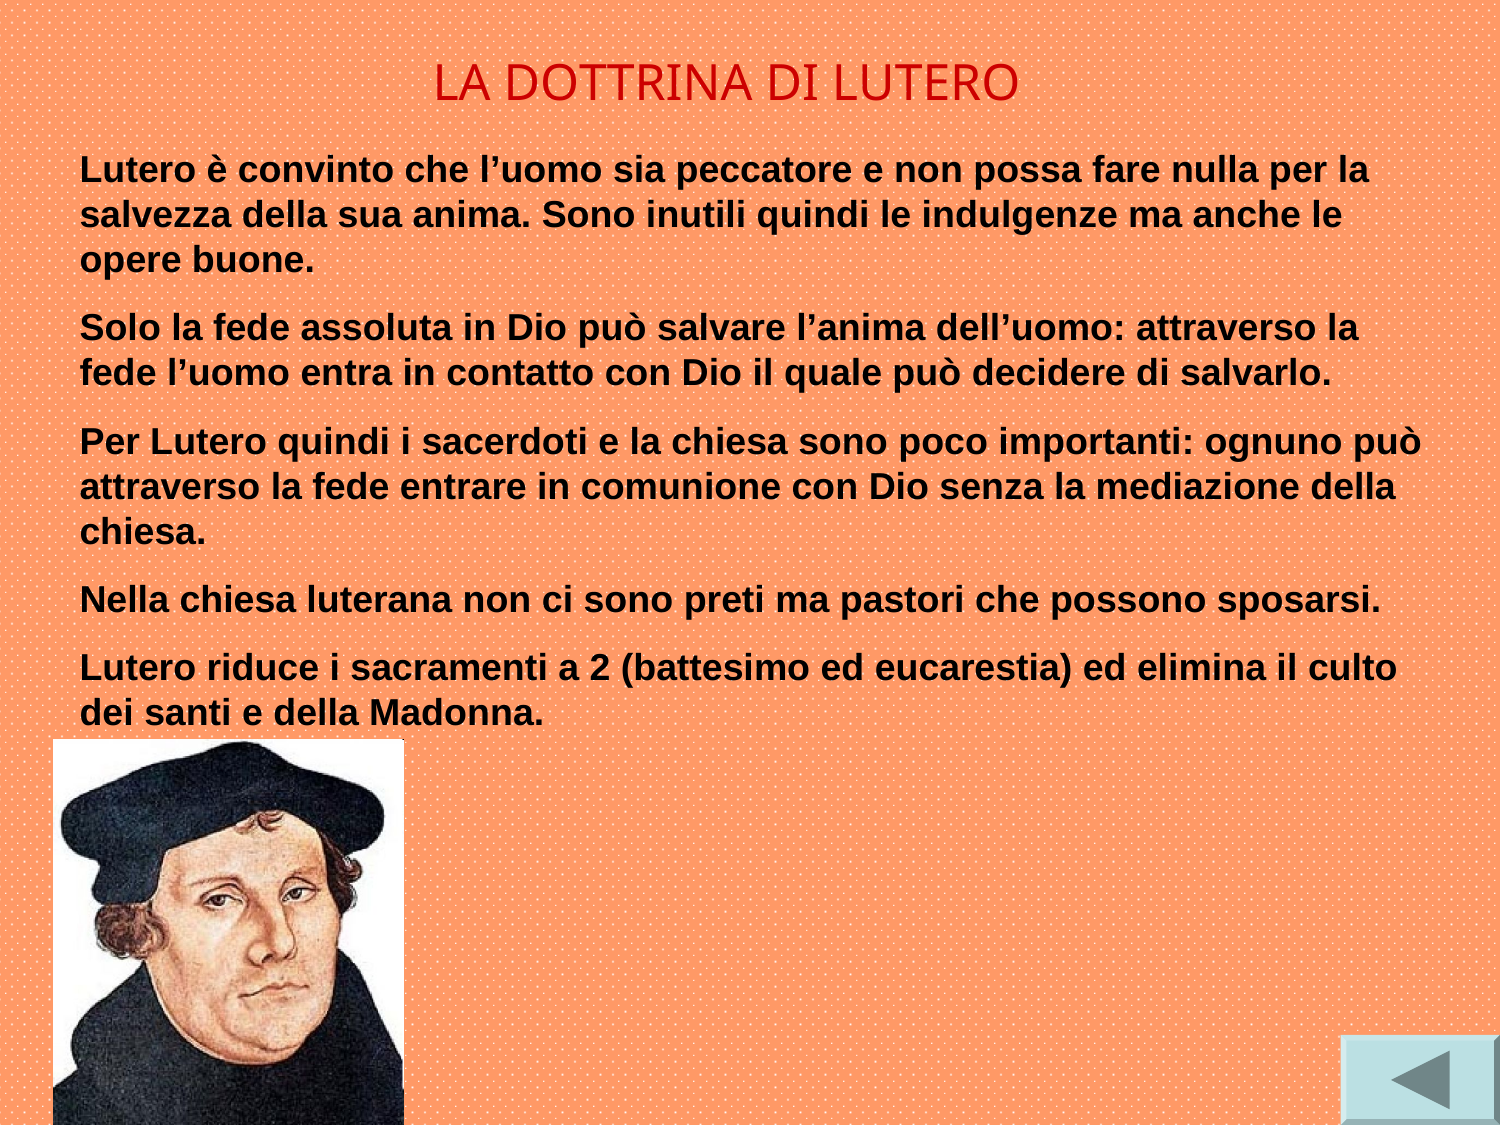

LA DOTTRINA DI LUTERO
Lutero è convinto che l’uomo sia peccatore e non possa fare nulla per la salvezza della sua anima. Sono inutili quindi le indulgenze ma anche le opere buone.
Solo la fede assoluta in Dio può salvare l’anima dell’uomo: attraverso la fede l’uomo entra in contatto con Dio il quale può decidere di salvarlo.
Per Lutero quindi i sacerdoti e la chiesa sono poco importanti: ognuno può attraverso la fede entrare in comunione con Dio senza la mediazione della chiesa.
Nella chiesa luterana non ci sono preti ma pastori che possono sposarsi.
Lutero riduce i sacramenti a 2 (battesimo ed eucarestia) ed elimina il culto dei santi e della Madonna.